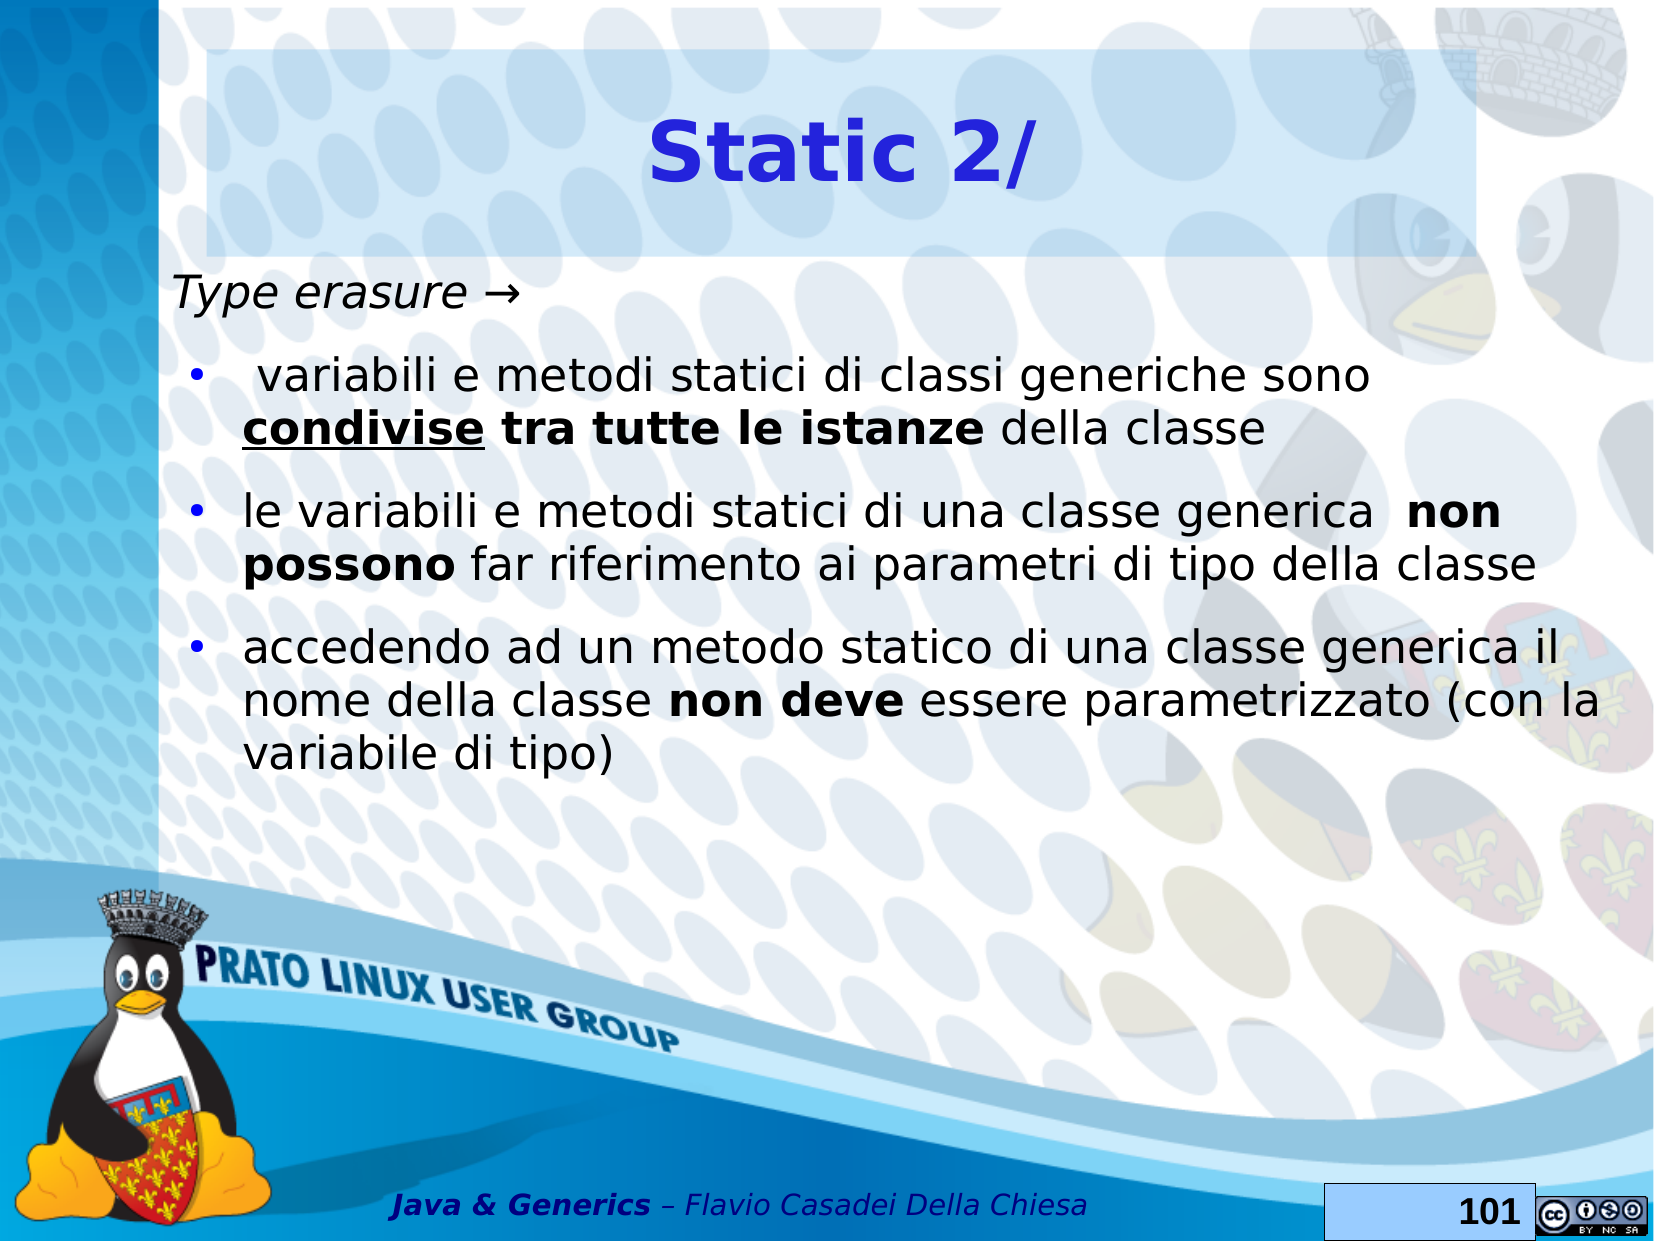

# Static 2/
Type erasure →
 variabili e metodi statici di classi generiche sono condivise tra tutte le istanze della classe
le variabili e metodi statici di una classe generica non possono far riferimento ai parametri di tipo della classe
accedendo ad un metodo statico di una classe generica il nome della classe non deve essere parametrizzato (con la variabile di tipo)